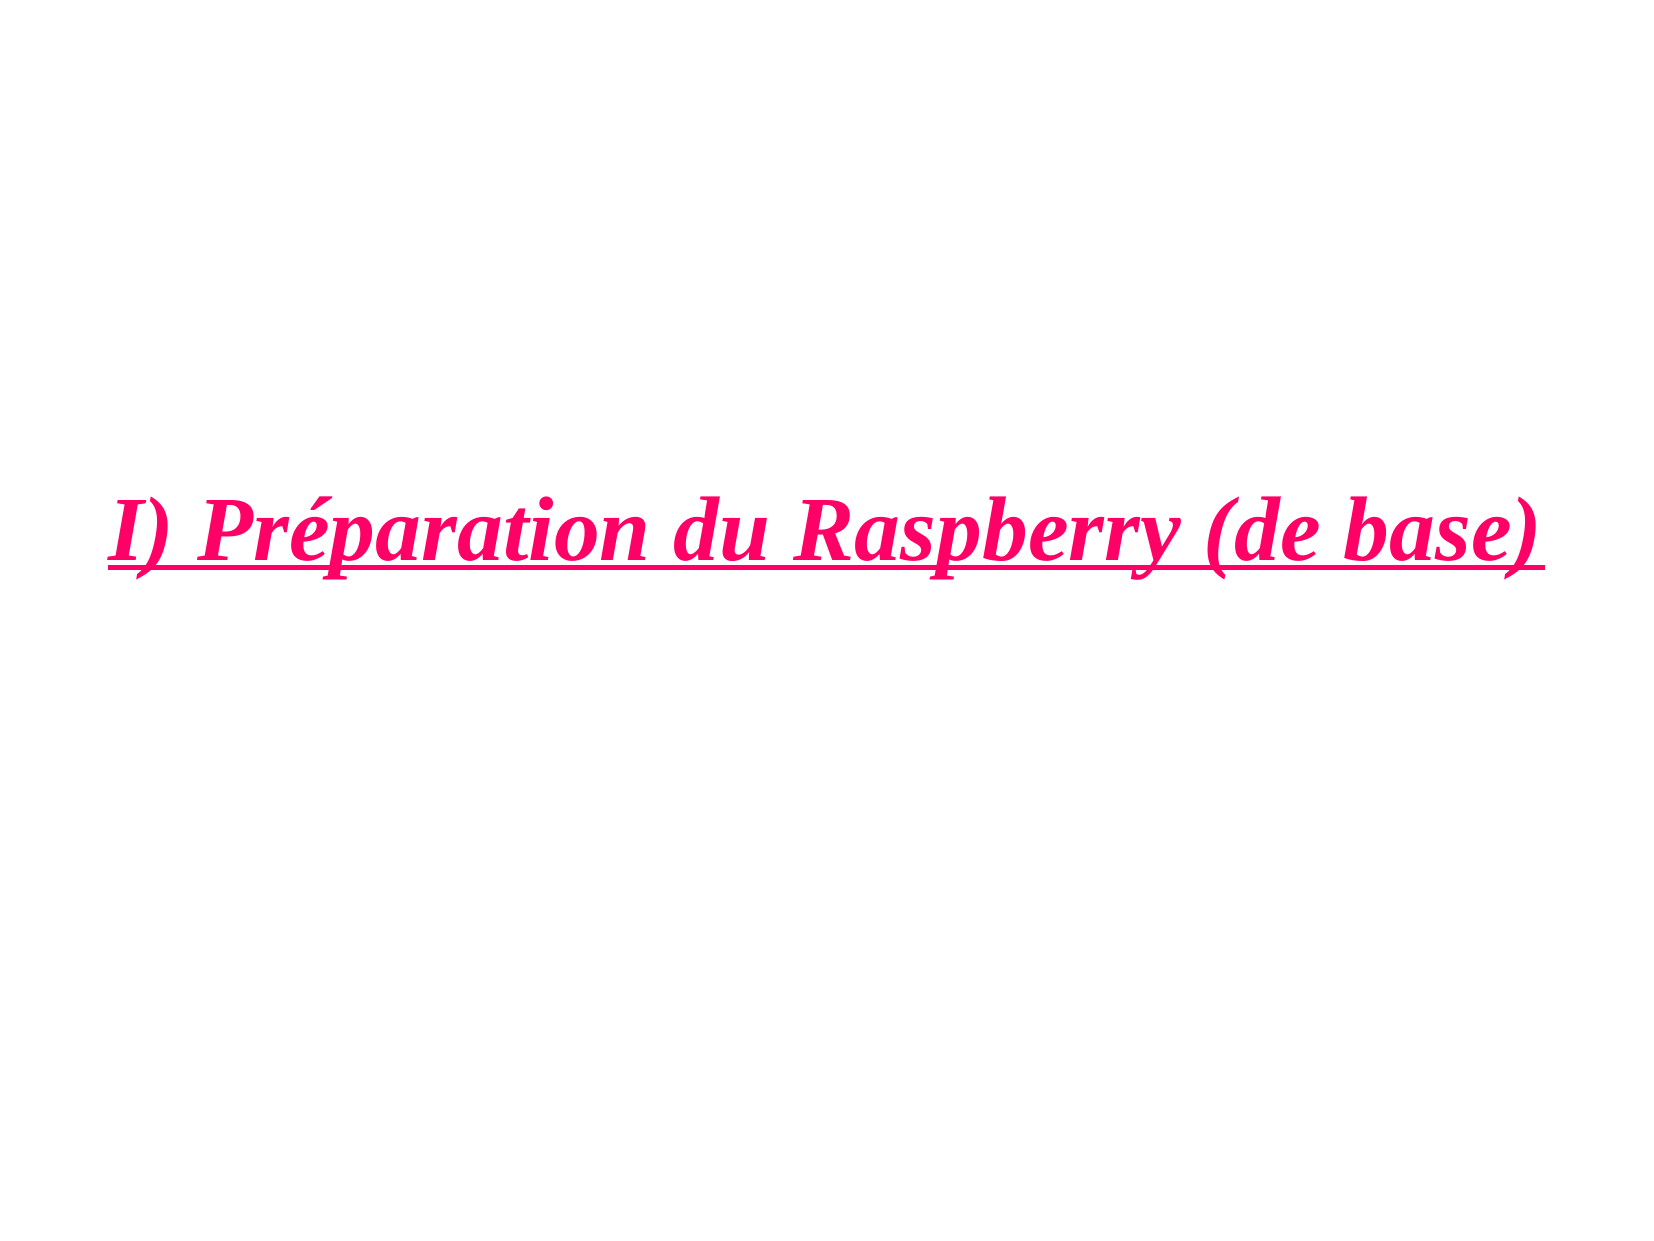

# I) Préparation du Raspberry (de base)